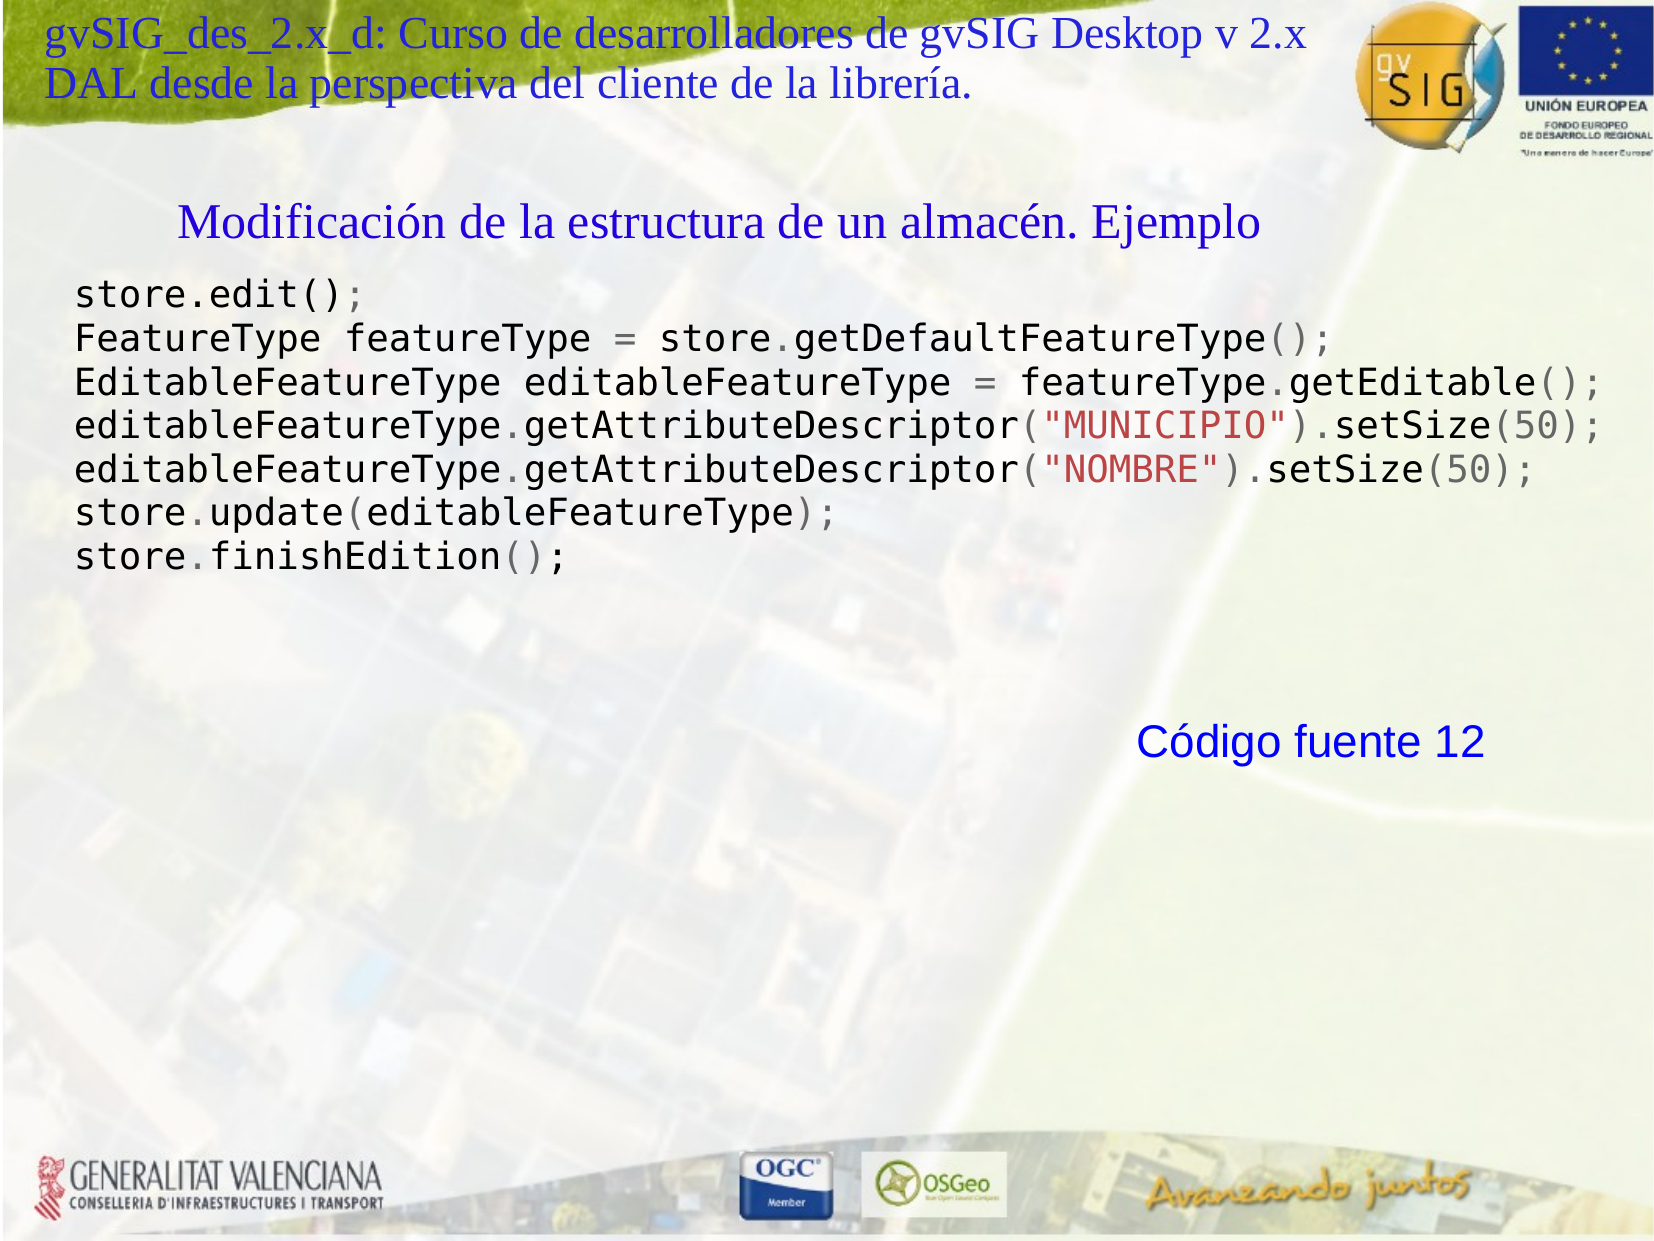

# Modificación de la estructura de un almacén. Ejemplo
store.edit();
FeatureType featureType = store.getDefaultFeatureType();
EditableFeatureType editableFeatureType = featureType.getEditable();
editableFeatureType.getAttributeDescriptor("MUNICIPIO").setSize(50);
editableFeatureType.getAttributeDescriptor("NOMBRE").setSize(50);
store.update(editableFeatureType);
store.finishEdition();
Código fuente 12